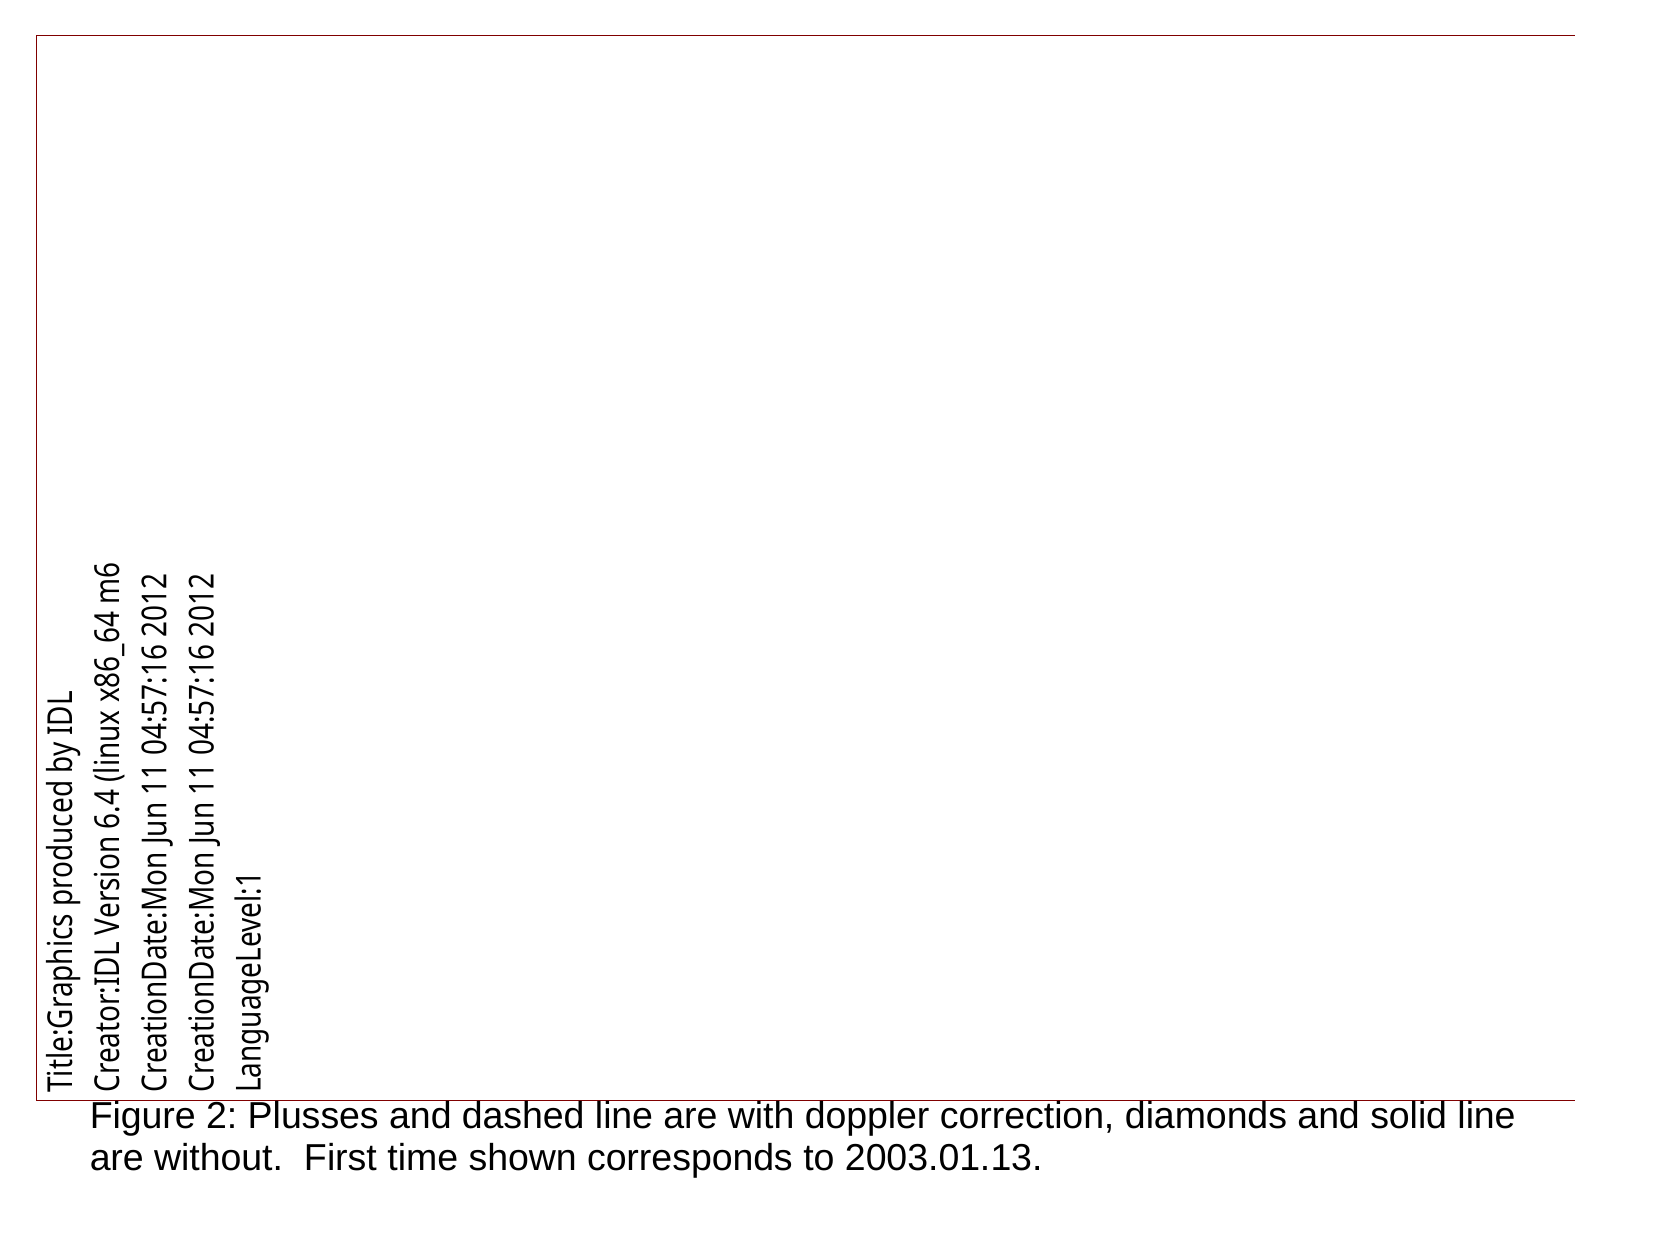

Figure 2: Plusses and dashed line are with doppler correction, diamonds and solid line are without. First time shown corresponds to 2003.01.13.